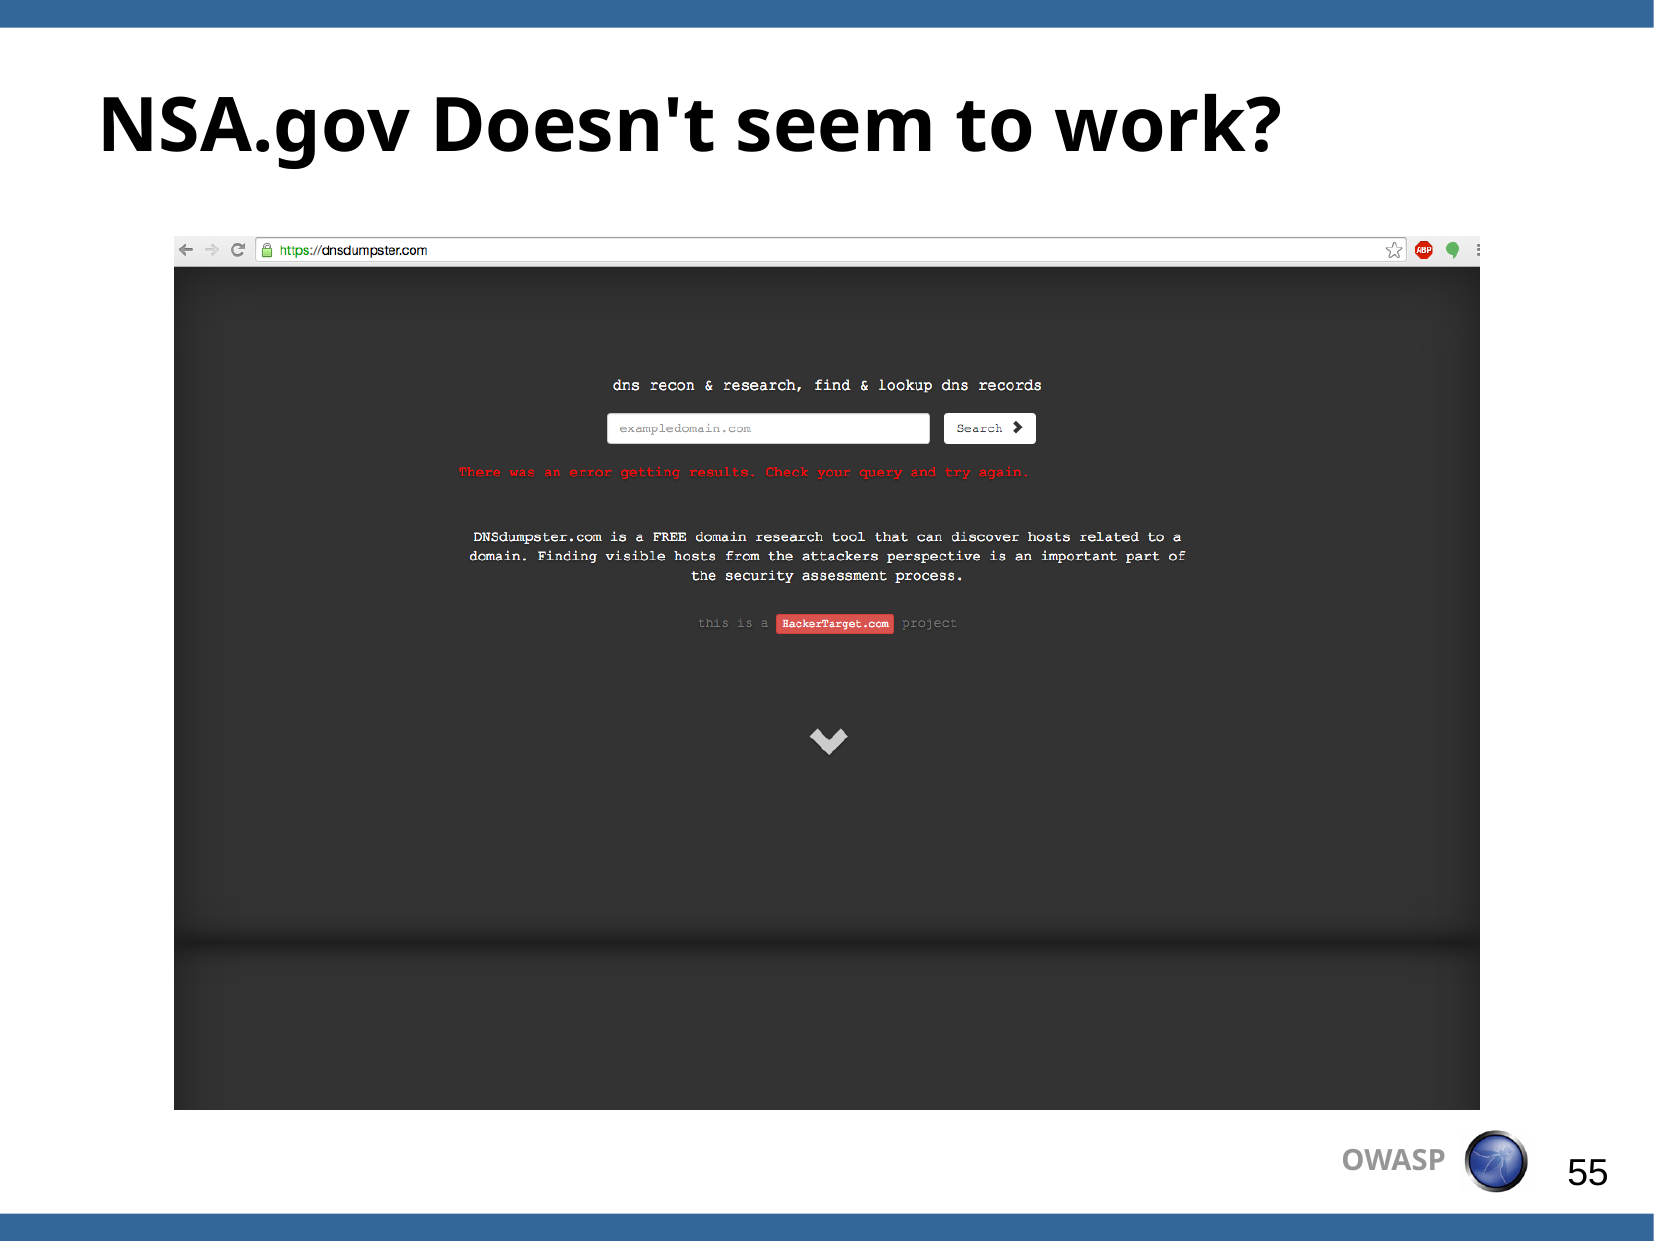

# NSA.gov Doesn't seem to work?
55